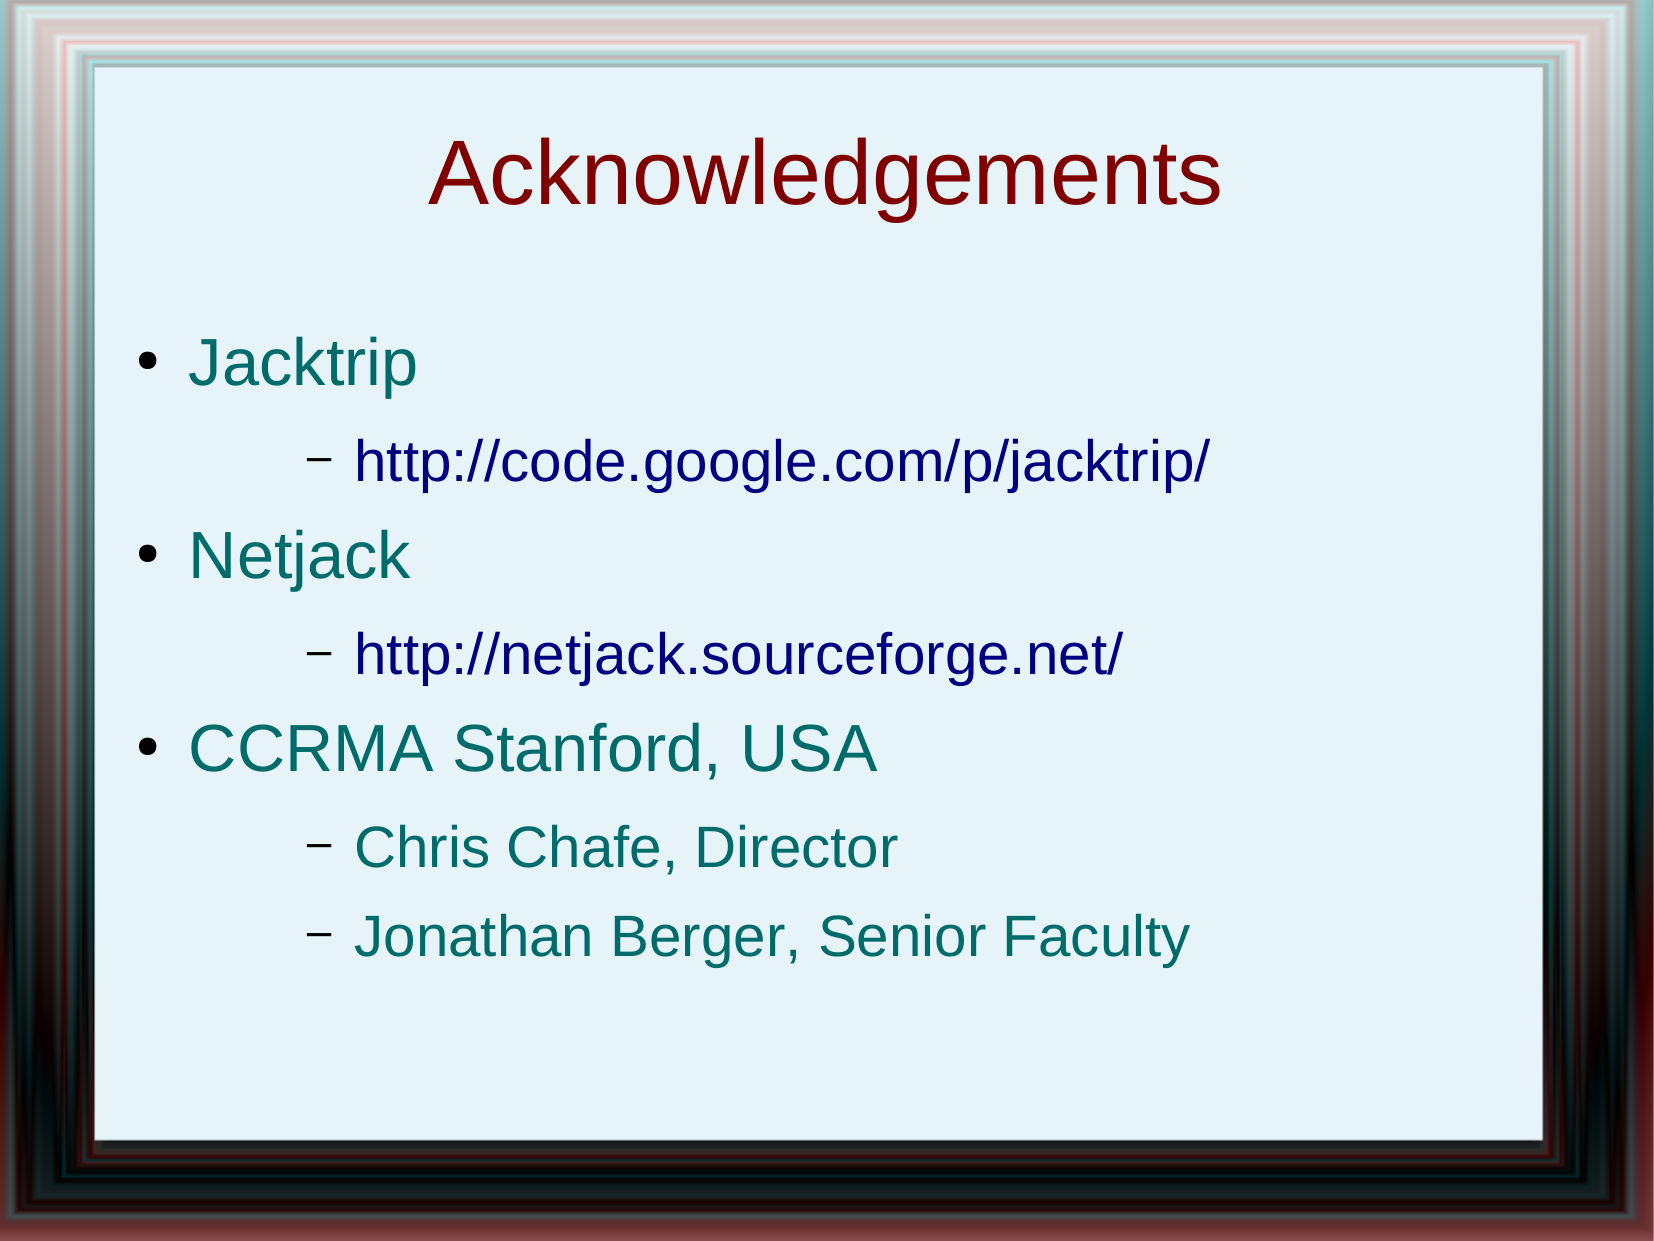

# Acknowledgements
Jacktrip
http://code.google.com/p/jacktrip/
Netjack
http://netjack.sourceforge.net/
CCRMA Stanford, USA
Chris Chafe, Director
Jonathan Berger, Senior Faculty